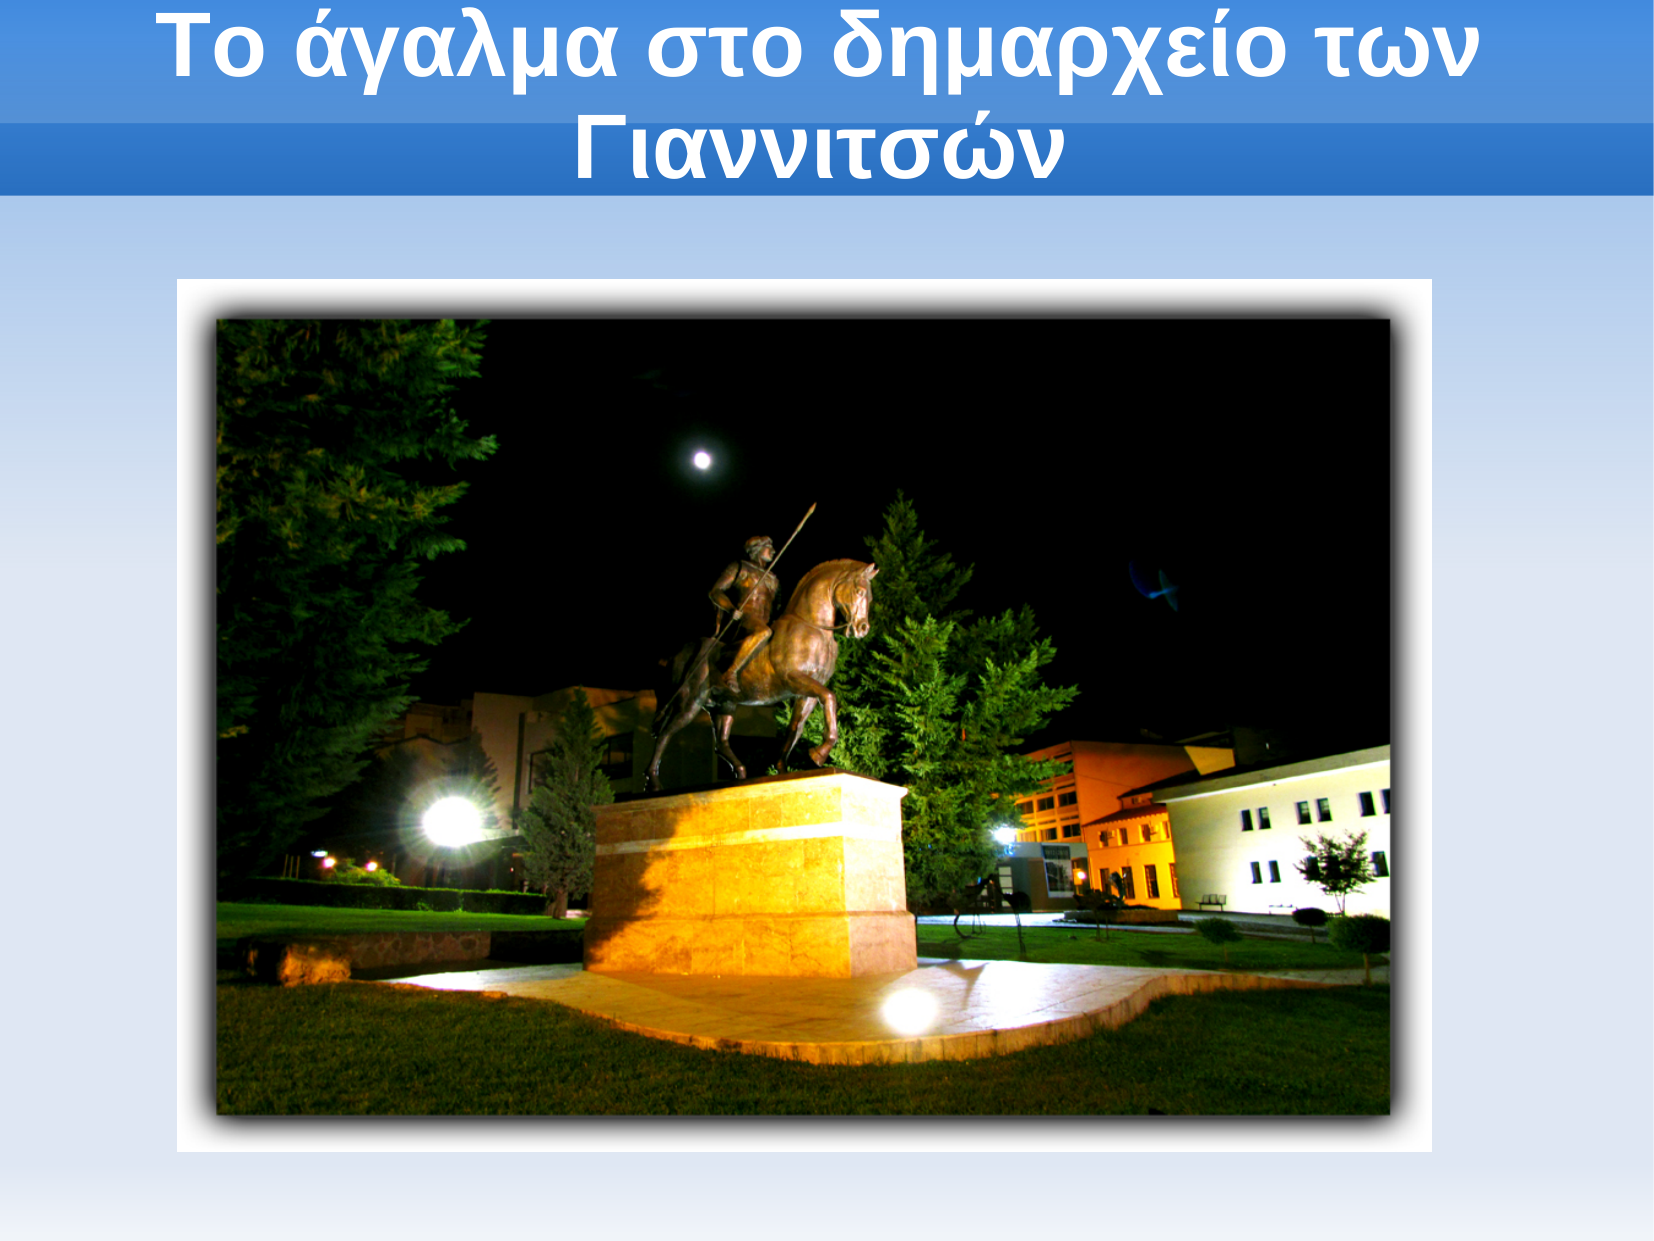

# Το άγαλμα στο δημαρχείο των Γιαννιτσών